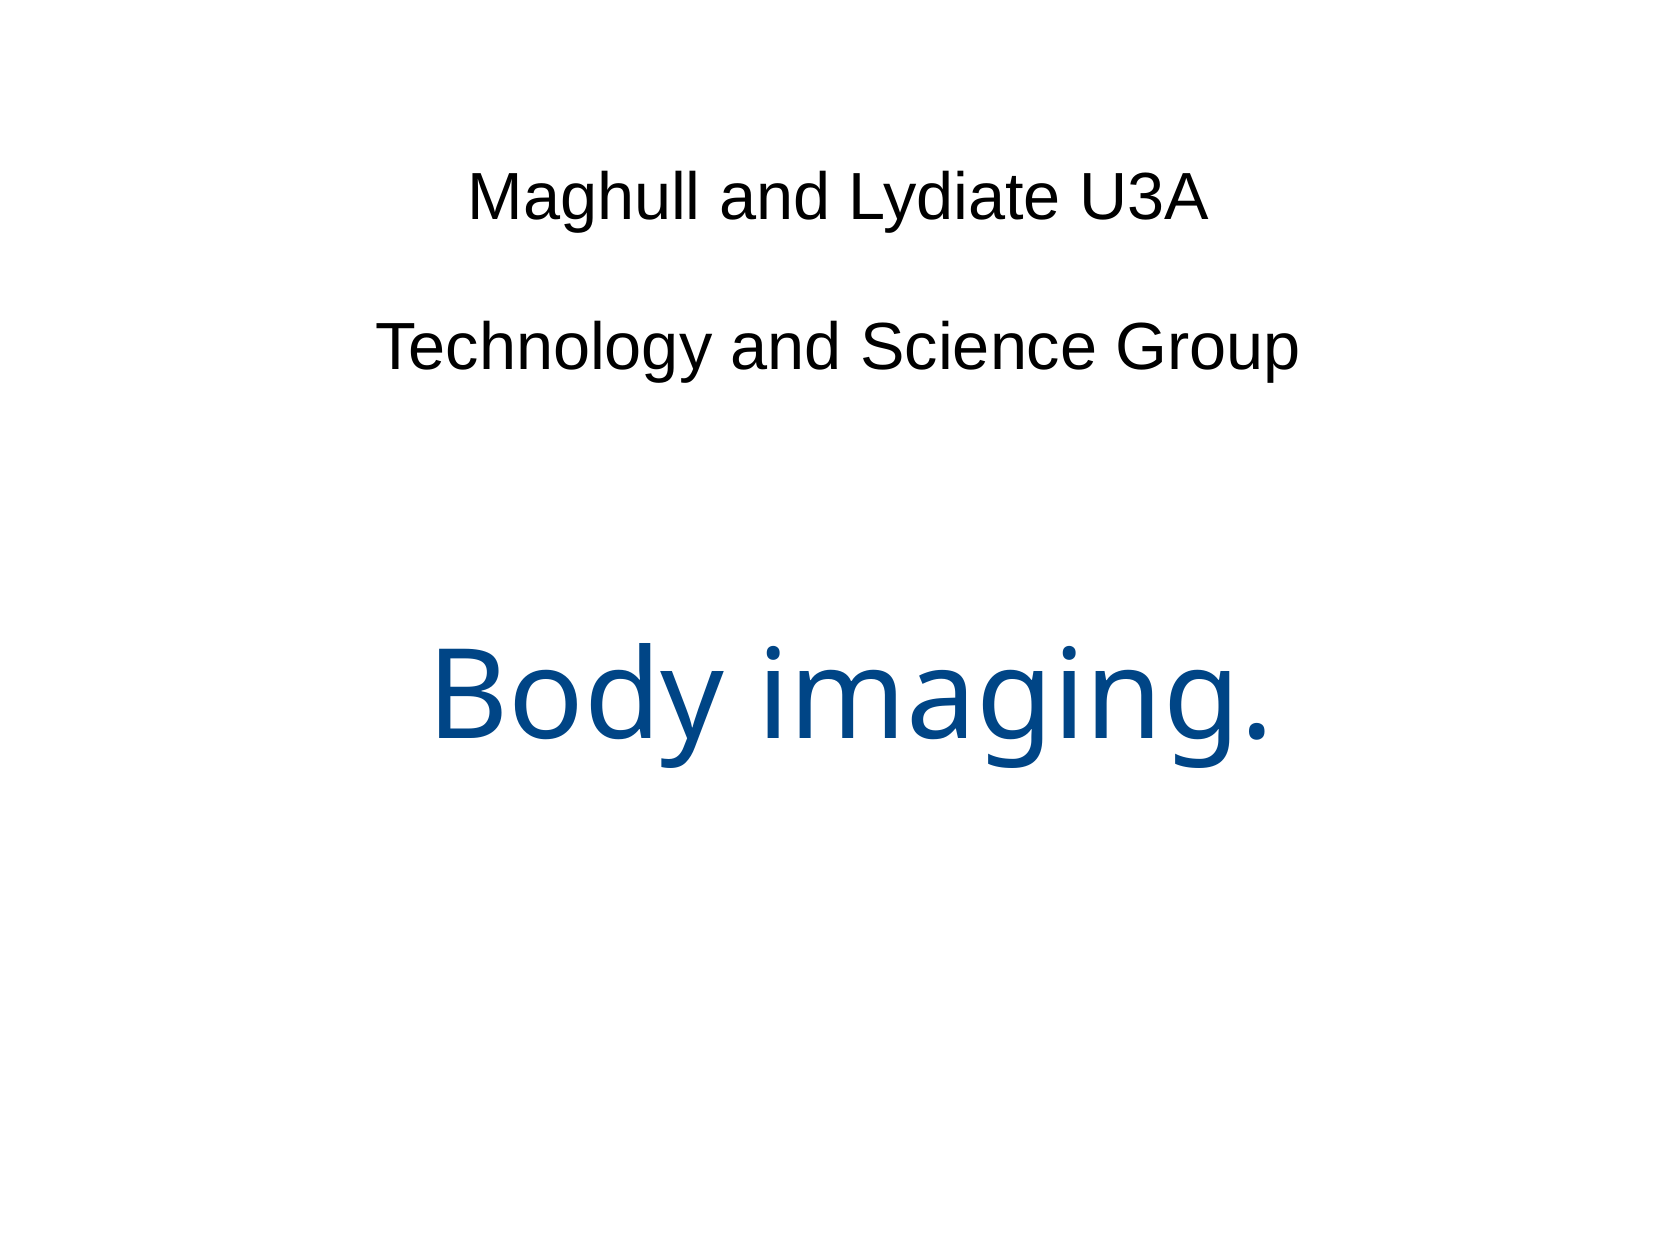

# Maghull and Lydiate U3A Technology and Science Group
Body imaging.